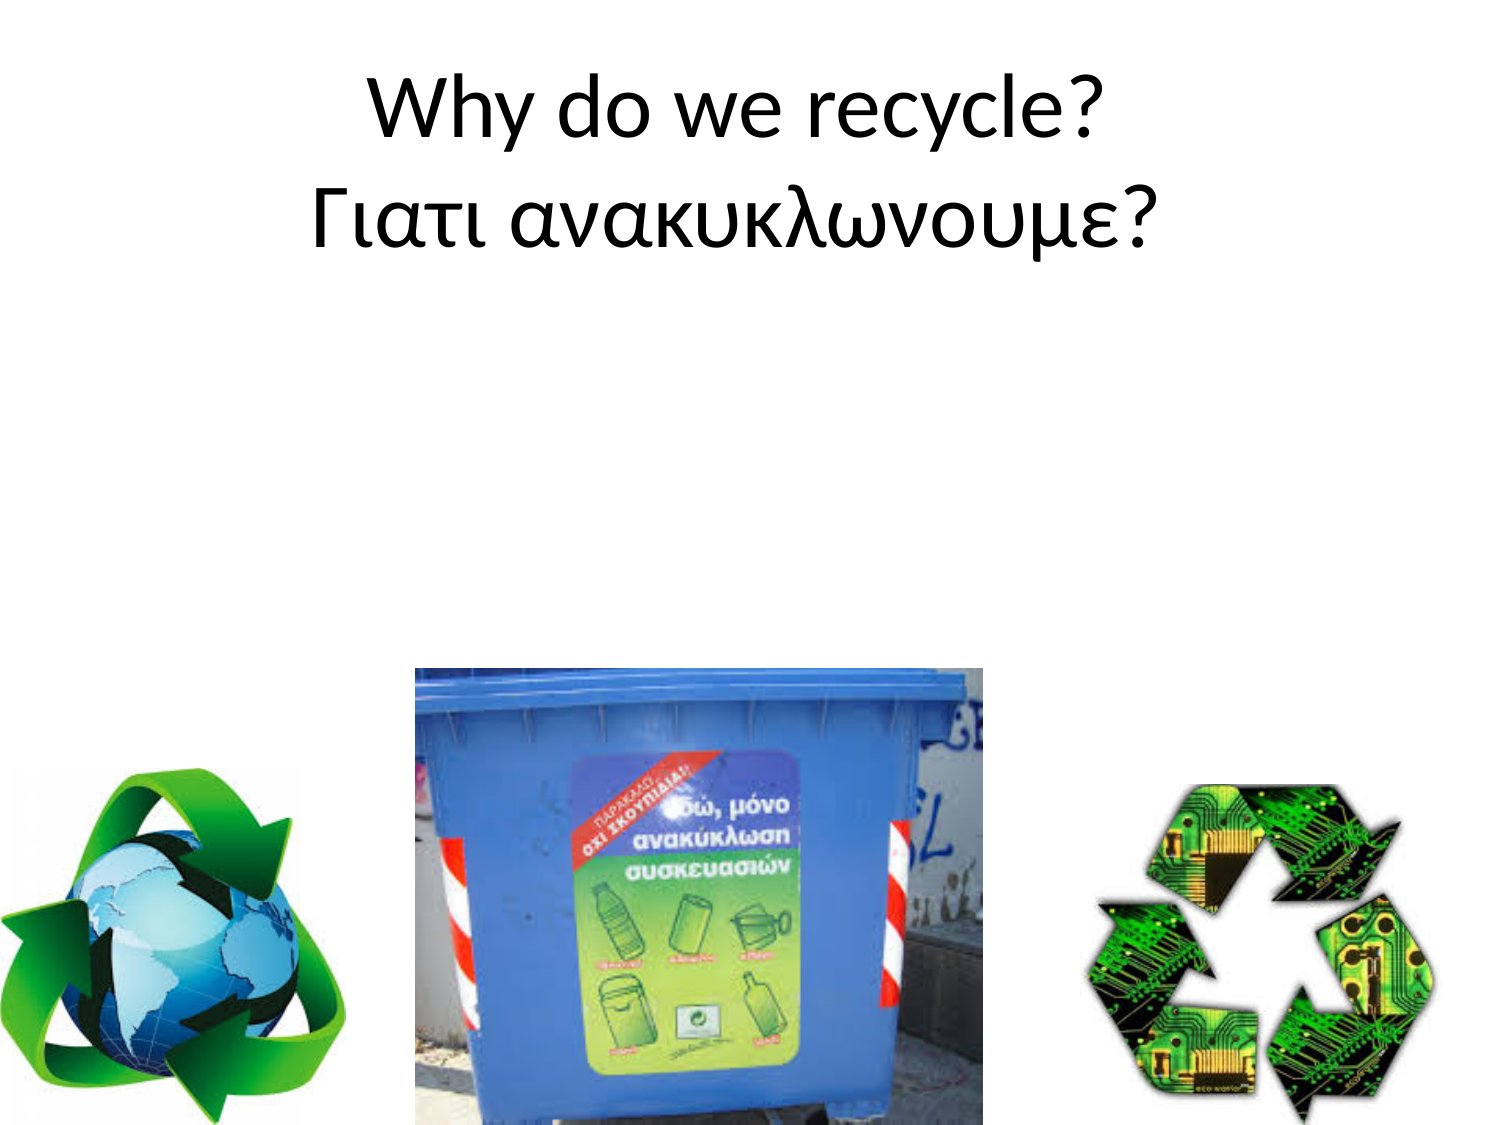

# Why do we recycle? Γιατι ανακυκλωνουμε?
hh